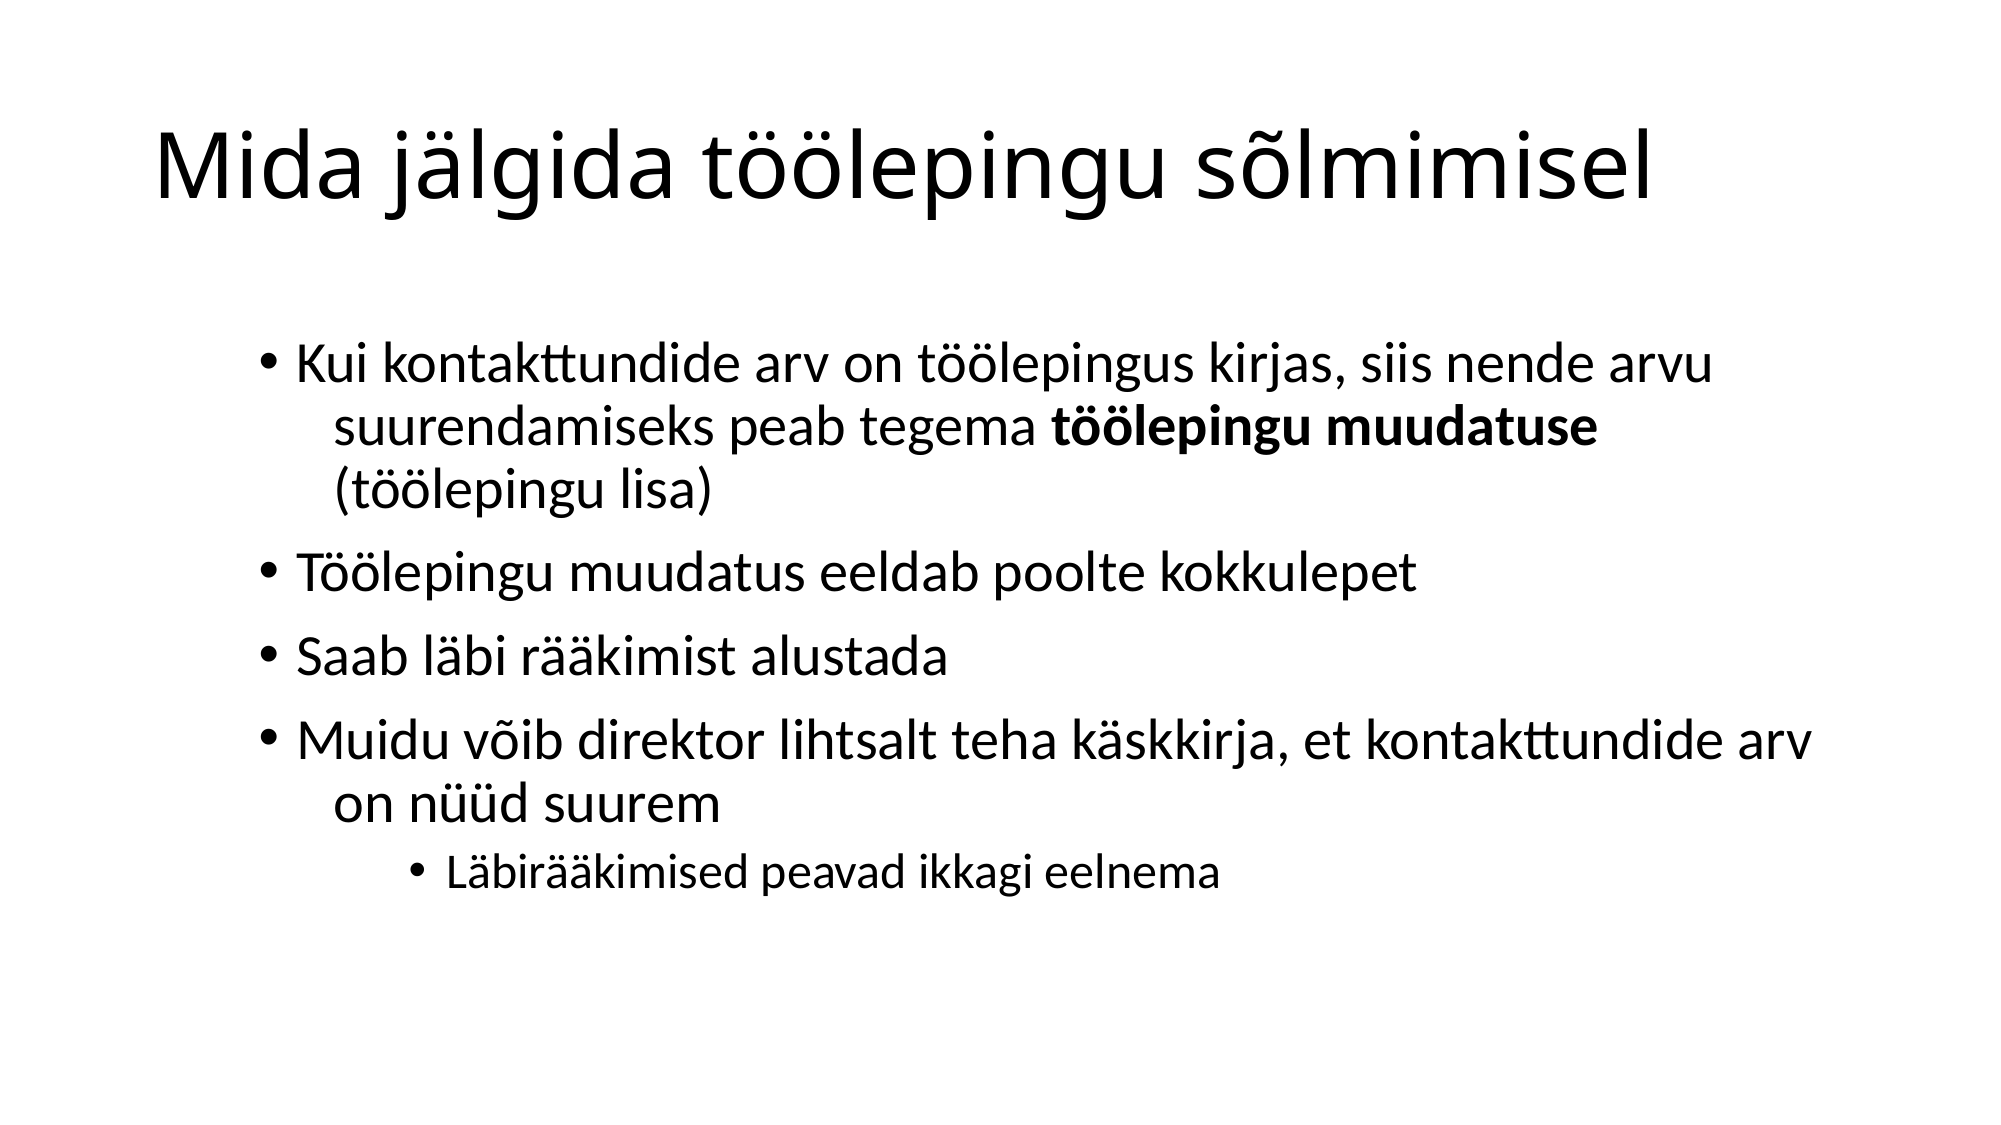

# Mida jälgida töölepingu sõlmimisel
Kui kontakttundide arv on töölepingus kirjas, siis nende arvu suurendamiseks peab tegema töölepingu muudatuse (töölepingu lisa)
Töölepingu muudatus eeldab poolte kokkulepet
Saab läbi rääkimist alustada
Muidu võib direktor lihtsalt teha käskkirja, et kontakttundide arv on nüüd suurem
Läbirääkimised peavad ikkagi eelnema